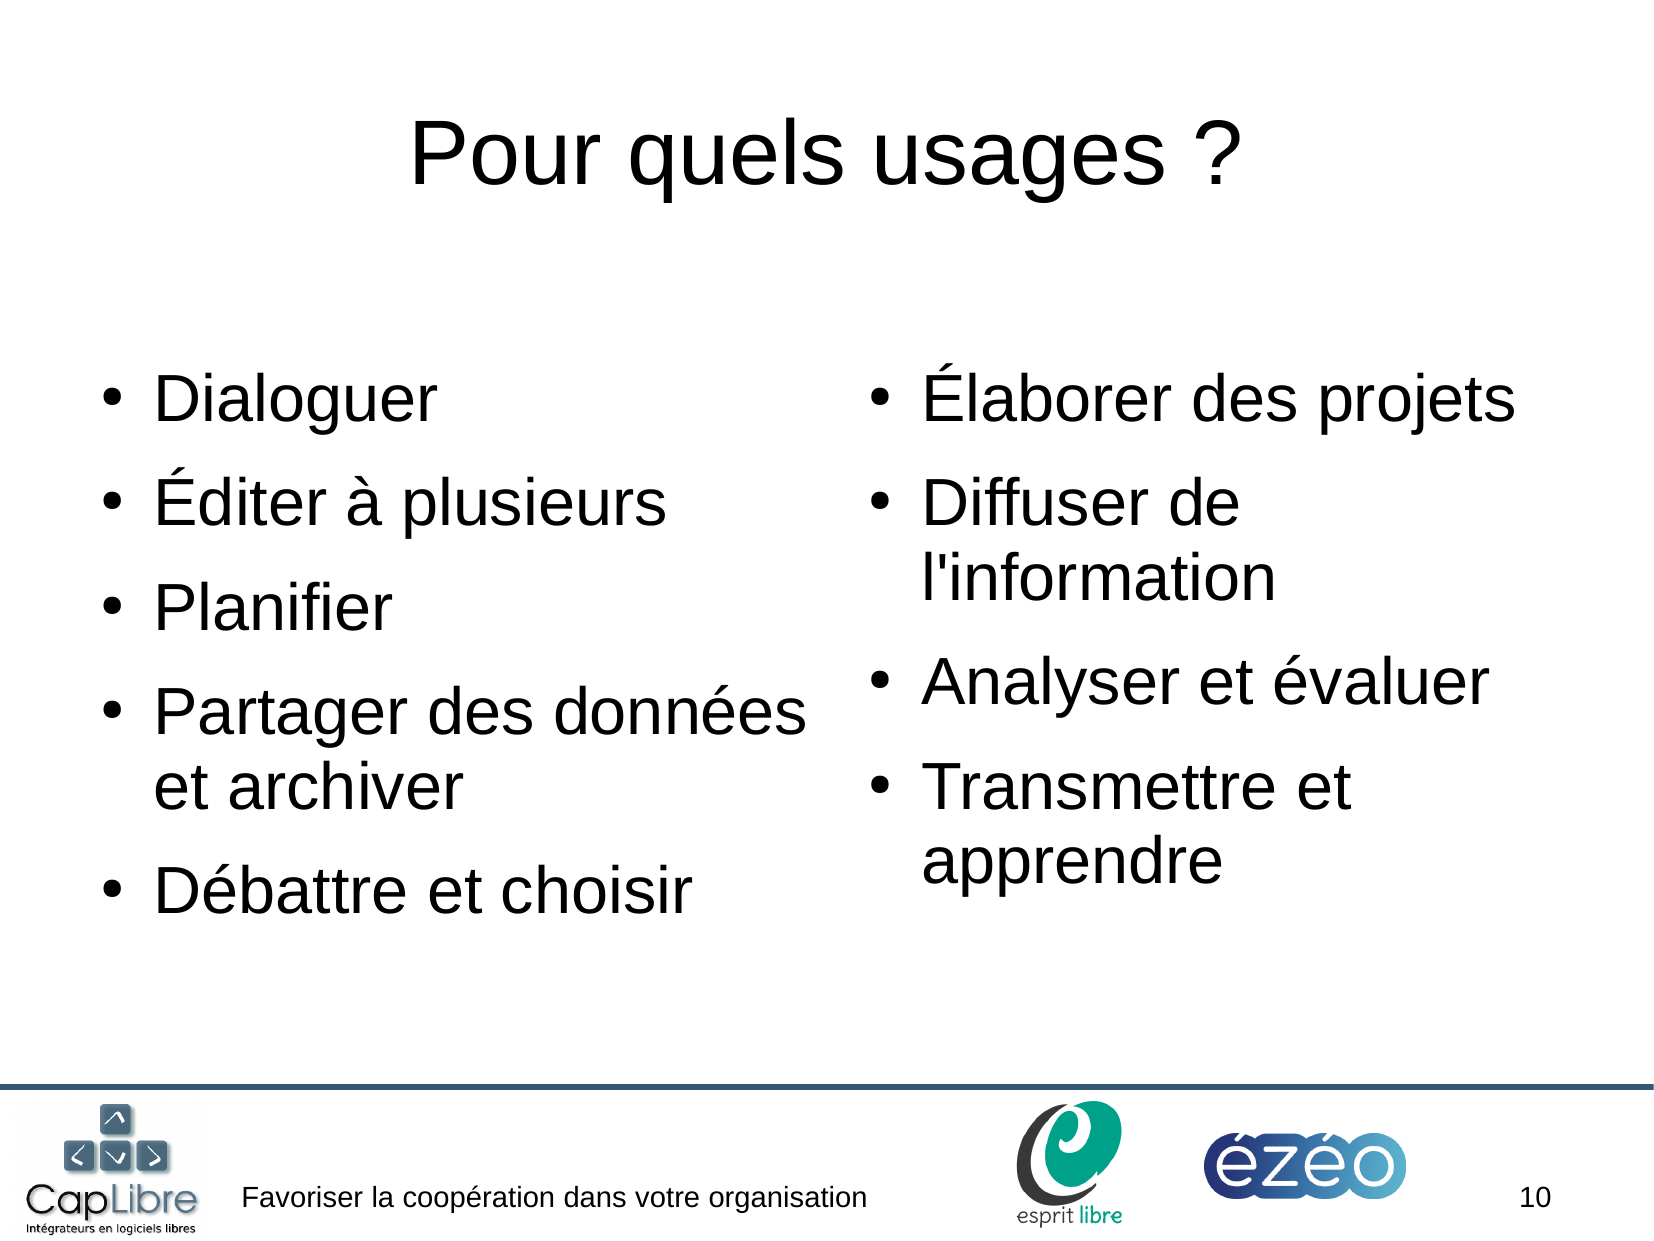

# Pour quels usages ?
Dialoguer
Éditer à plusieurs
Planifier
Partager des données et archiver
Débattre et choisir
Élaborer des projets
Diffuser de l'information
Analyser et évaluer
Transmettre et apprendre
Favoriser la coopération dans votre organisation